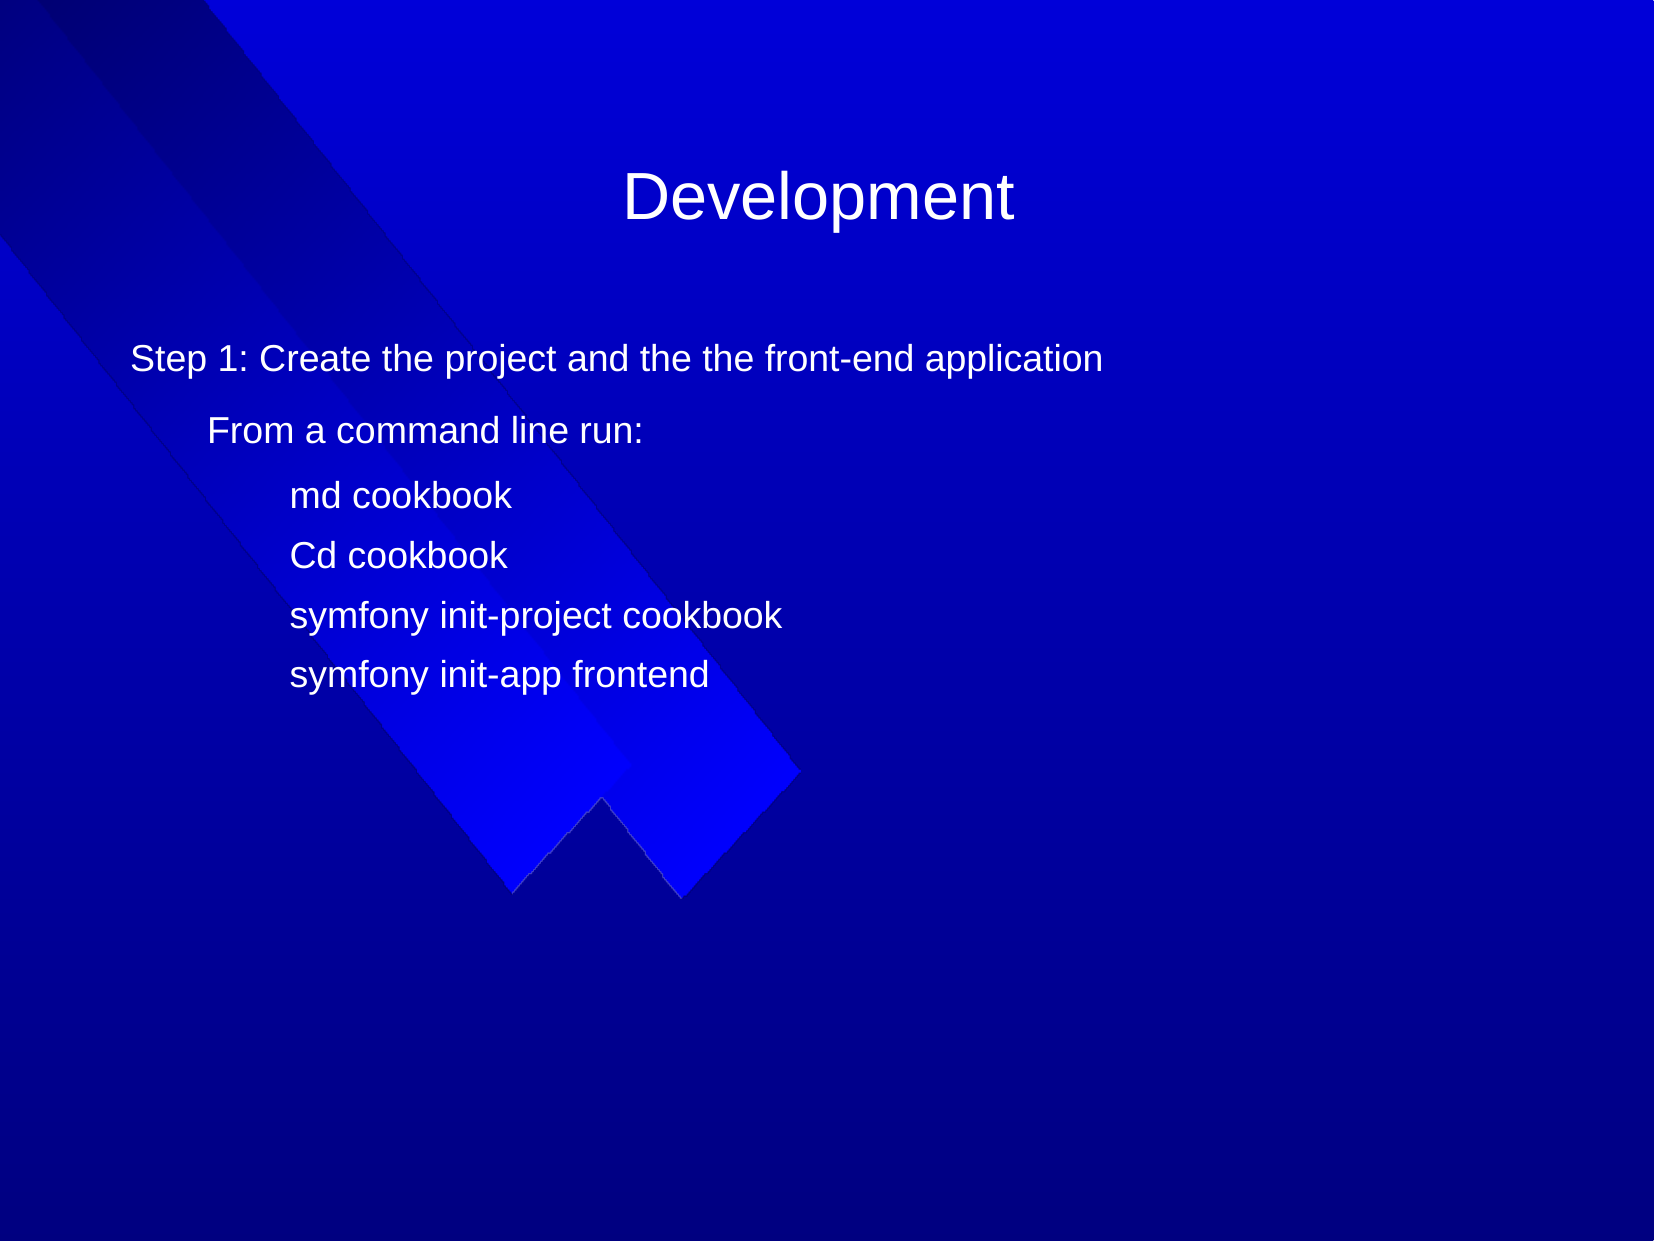

# Development
Step 1: Create the project and the the front-end application
From a command line run:
md cookbook
Cd cookbook
symfony init-project cookbook
symfony init-app frontend